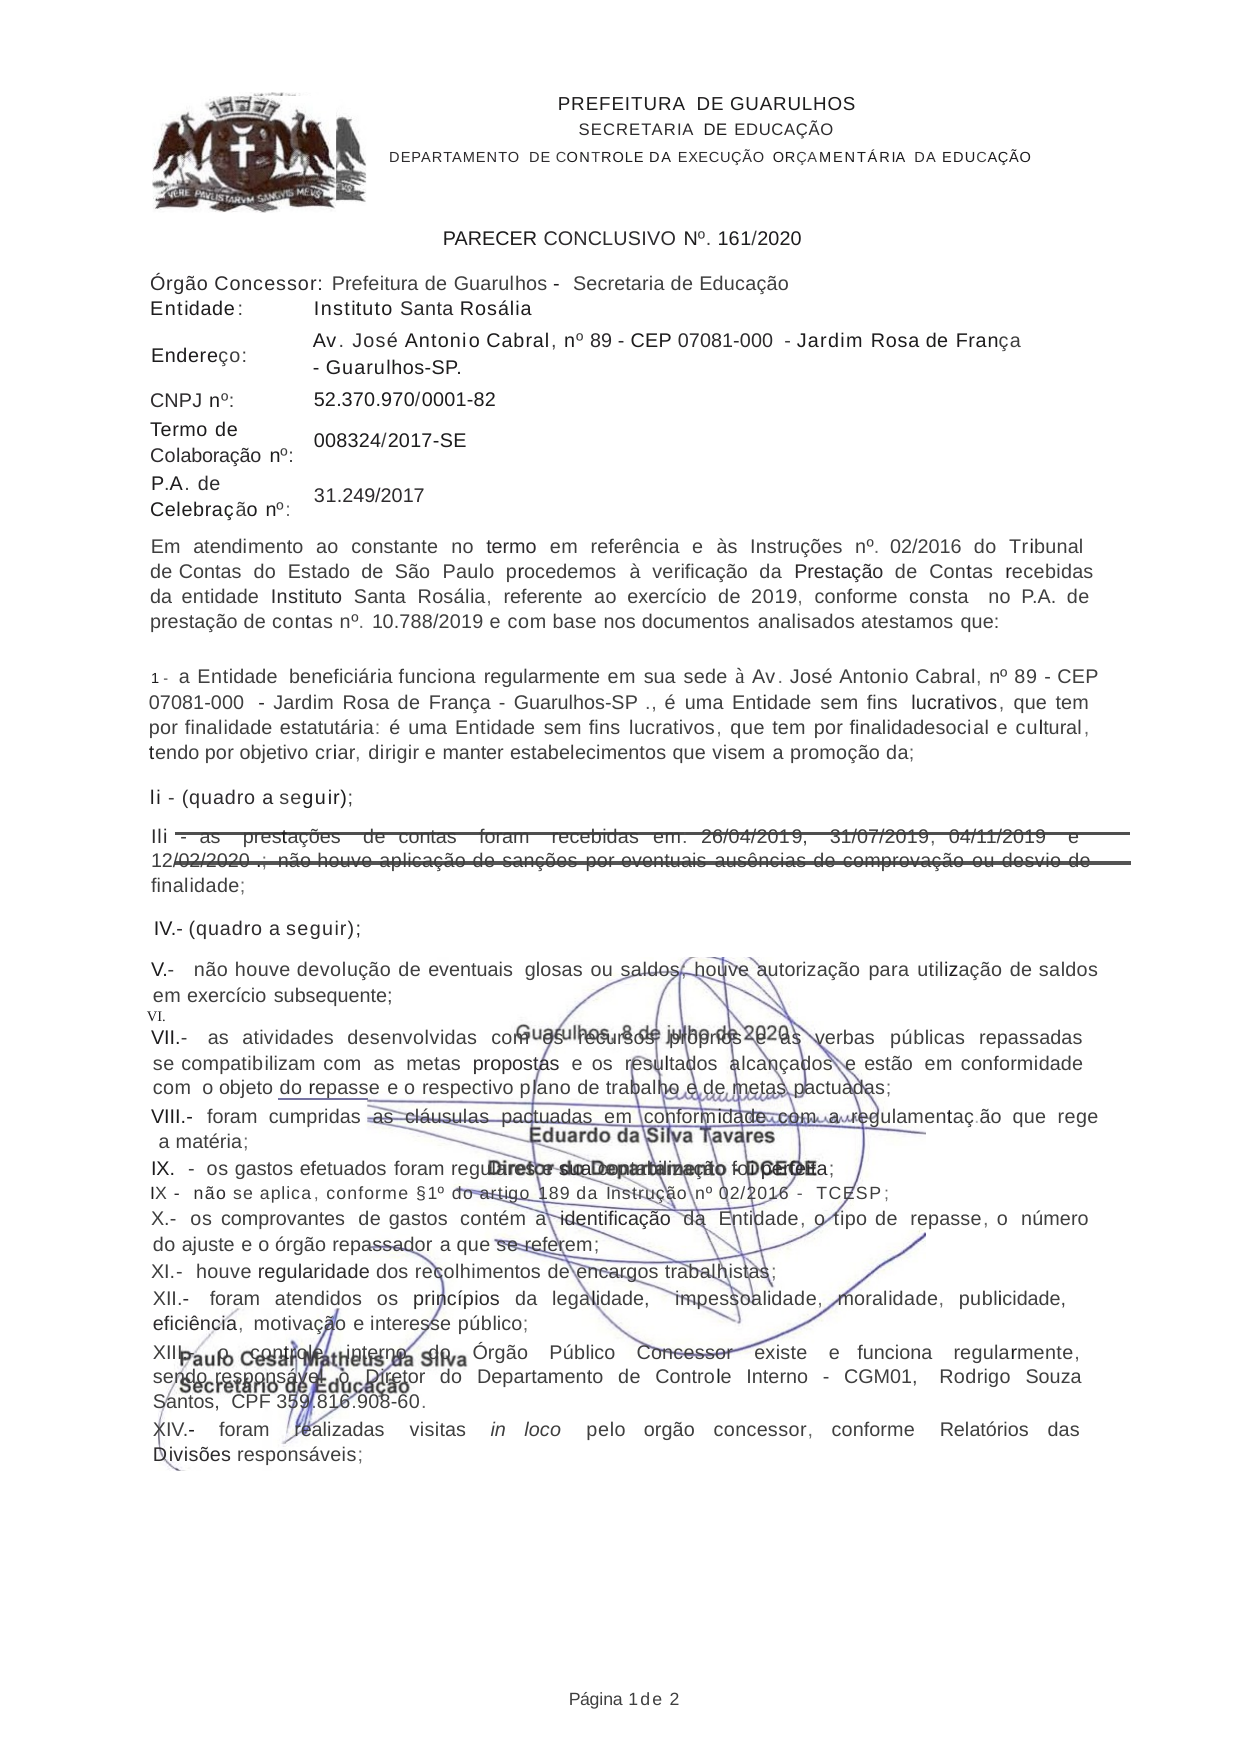

PREFEITURA DE GUARULHOS
SECRETARIA DE EDUCAÇÃO
DEPARTAMENTO DE CONTROLE DA EXECUÇÃO ORÇAMENTÁRIA DA EDUCAÇÃO
PARECER CONCLUSIVO Nº. 161/2020
Órgão Concessor: Prefeitura de Guarulhos - Secretaria de Educação
Entidade:
Instituto Santa Rosália
Av. José Antonio Cabral, nº 89 - CEP 07081-000 - Jardim Rosa de França - Guarulhos-SP.
52.370.970/0001-82
Endereço:
CNPJ nº:
Termo de Colaboração nº:
P.A. de Celebração nº:
008324/2017-SE
31.249/2017
Em atendimento ao constante no termo em referência e às Instruções nº. 02/2016 do Tribunal de Contas do Estado de São Paulo procedemos à verificação da Prestação de Contas recebidas da entidade Instituto Santa Rosália, referente ao exercício de 2019, conforme consta no P.A. de prestação de contas nº. 10.788/2019 e com base nos documentos analisados atestamos que:
1 - a Entidade beneficiária funciona regularmente em sua sede à Av. José Antonio Cabral, nº 89 - CEP 07081-000 - Jardim Rosa de França - Guarulhos-SP ., é uma Entidade sem fins lucrativos, que tem por finalidade estatutária: é uma Entidade sem fins lucrativos, que tem por finalidadesocial e cultural, tendo por objetivo criar, dirigir e manter estabelecimentos que visem a promoção da;
li - (quadro a seguir);
Ili - as prestações de contas foram recebidas em: 26/04/2019, 31/07/2019, 04/11/2019 e 12/02/2020 .; não houve aplicação de sanções por eventuais ausências de comprovação ou desvio de finalidade;
- (quadro a seguir);
- não houve devolução de eventuais glosas ou saldos; houve autorização para utilização de saldos em exercício subsequente;
- as atividades desenvolvidas com os recursos próprios e as verbas públicas repassadas se compatibilizam com as metas propostas e os resultados alcançados e estão em conformidade com o objeto do repasse e o respectivo plano de trabalho e de metas pactuadas;
- foram cumpridas as cláusulas pactuadas em conformidade com a regulamentaç.ão que rege a matéria;
- os gastos efetuados foram regulares e sua contabilização foi perfeita;
IX - não se aplica, conforme §1º do artigo 189 da Instrução nº 02/2016 - TCESP;
- os comprovantes de gastos contém a identificação da Entidade, o tipo de repasse, o número do ajuste e o órgão repassador a que se referem;
- houve regularidade dos recolhimentos de encargos trabalhistas;
- foram atendidos os princípios da legalidade, impessoalidade, moralidade, publicidade, eficiência, motivação e interesse público;
- o controle interno do Órgão Público Concessor existe e funciona regularmente, sendo responsável o Diretor do Departamento de Controle Interno - CGM01, Rodrigo Souza Santos, CPF 359.816.908-60.
- foram realizadas visitas in loco pelo orgão concessor, conforme Relatórios das Divisões responsáveis;
Página 1de 2